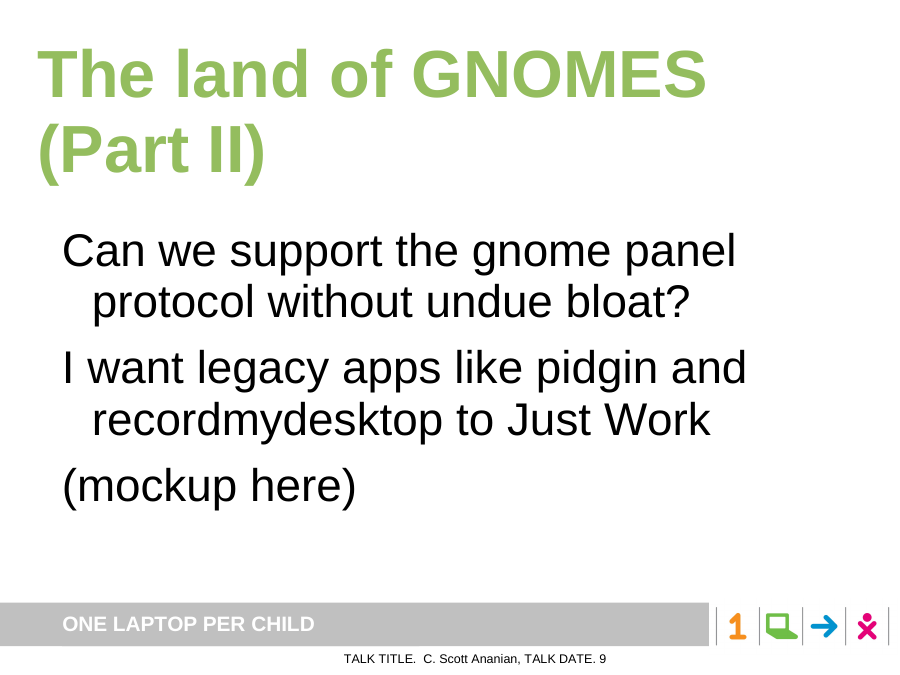

# The land of GNOMES (Part II)
Can we support the gnome panel protocol without undue bloat?
I want legacy apps like pidgin and recordmydesktop to Just Work
(mockup here)